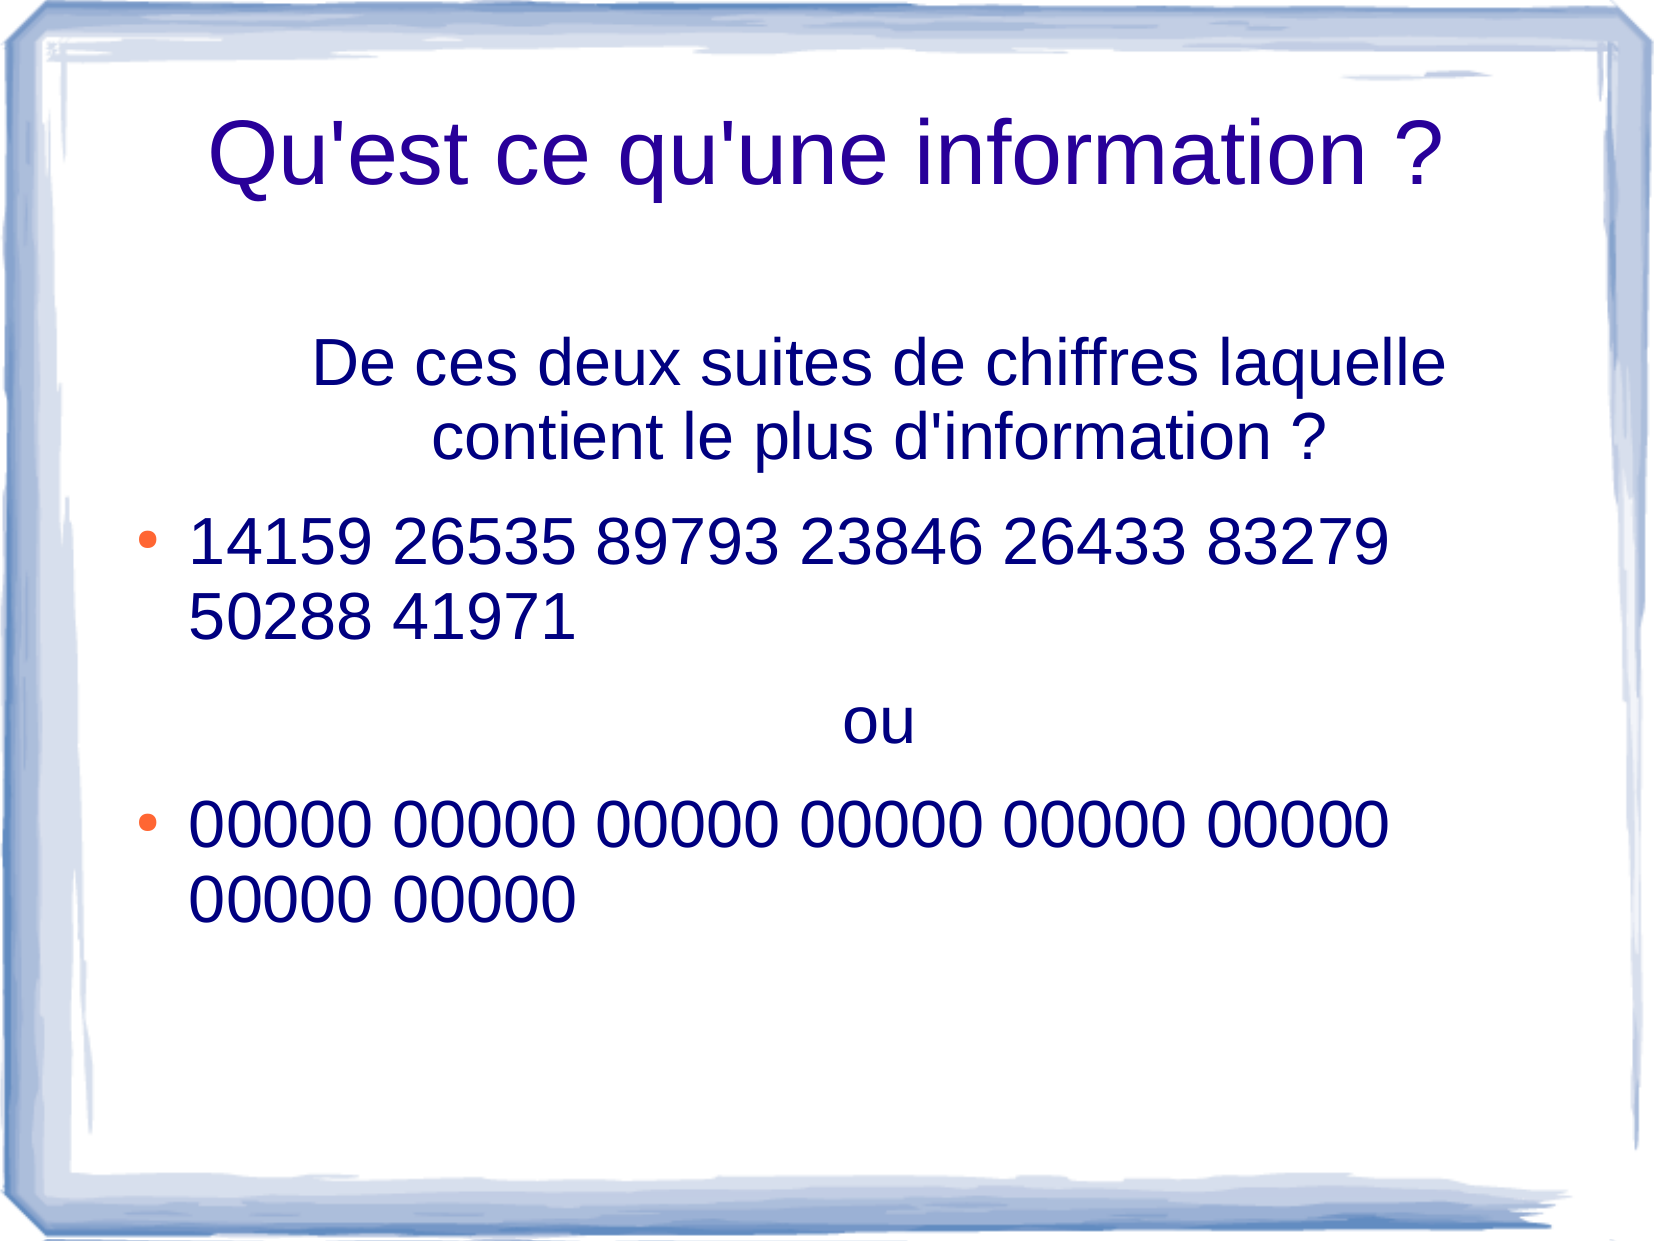

# Qu'est ce qu'une information ?
De ces deux suites de chiffres laquelle contient le plus d'information ?
14159 26535 89793 23846 26433 83279 50288 41971
ou
00000 00000 00000 00000 00000 00000 00000 00000